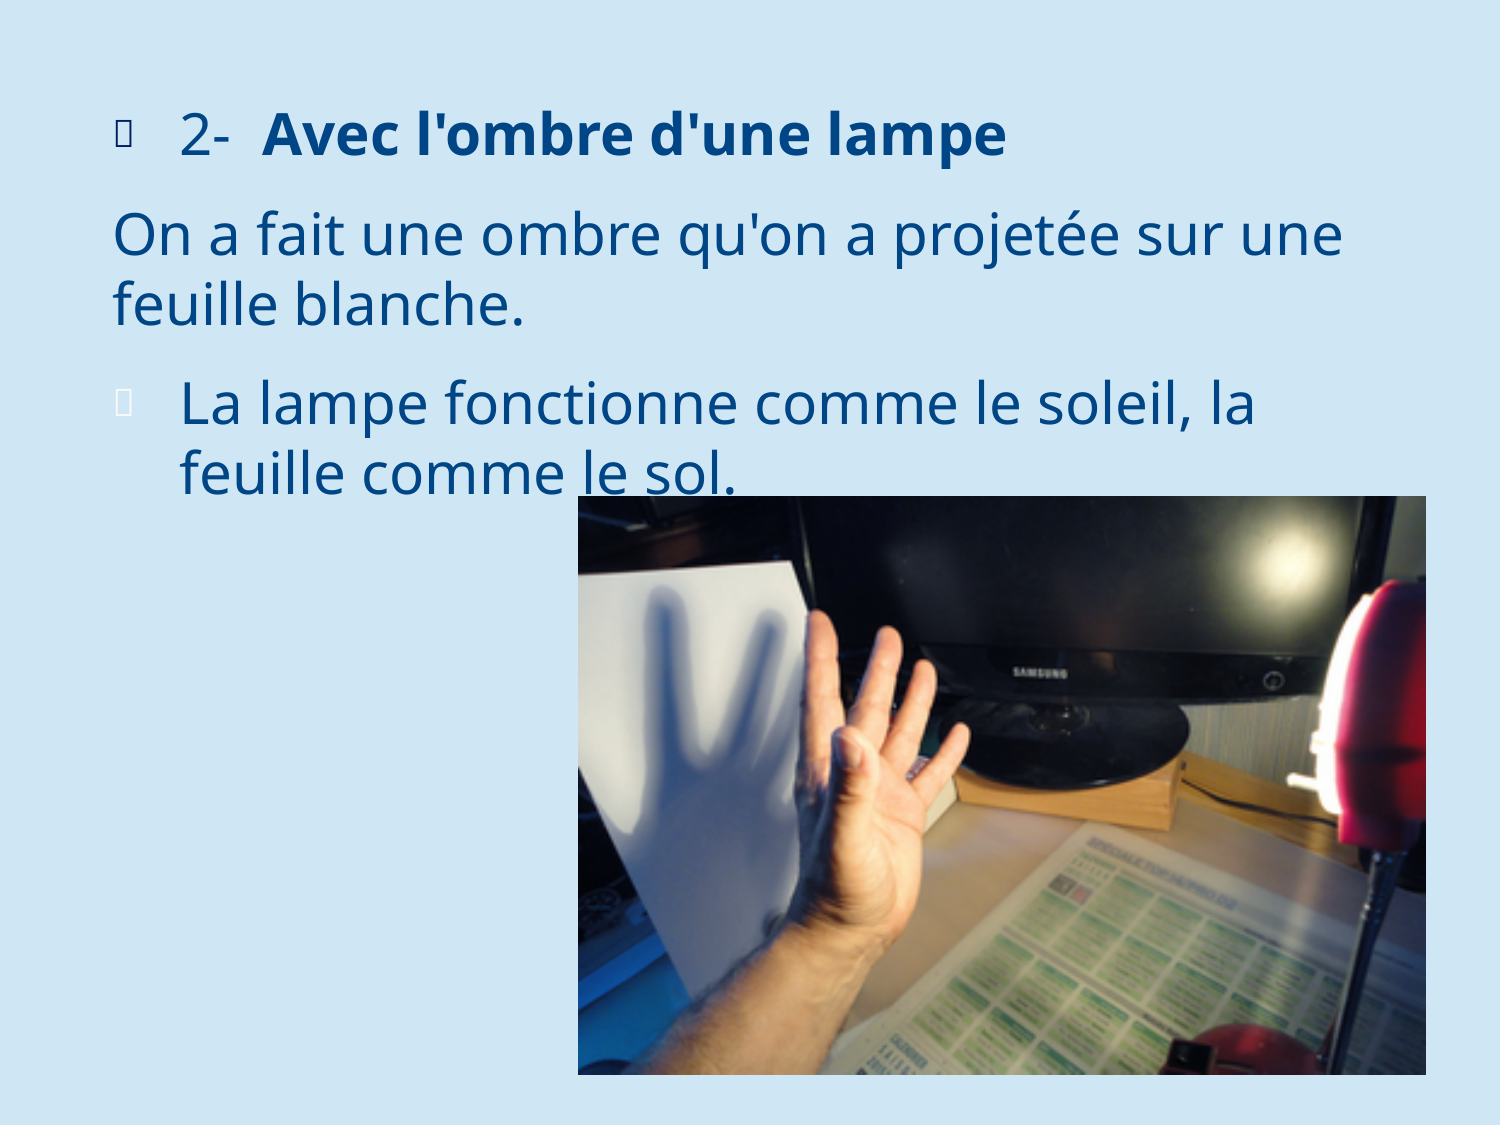

# 2- Avec l'ombre d'une lampe
On a fait une ombre qu'on a projetée sur une feuille blanche.
La lampe fonctionne comme le soleil, la feuille comme le sol.